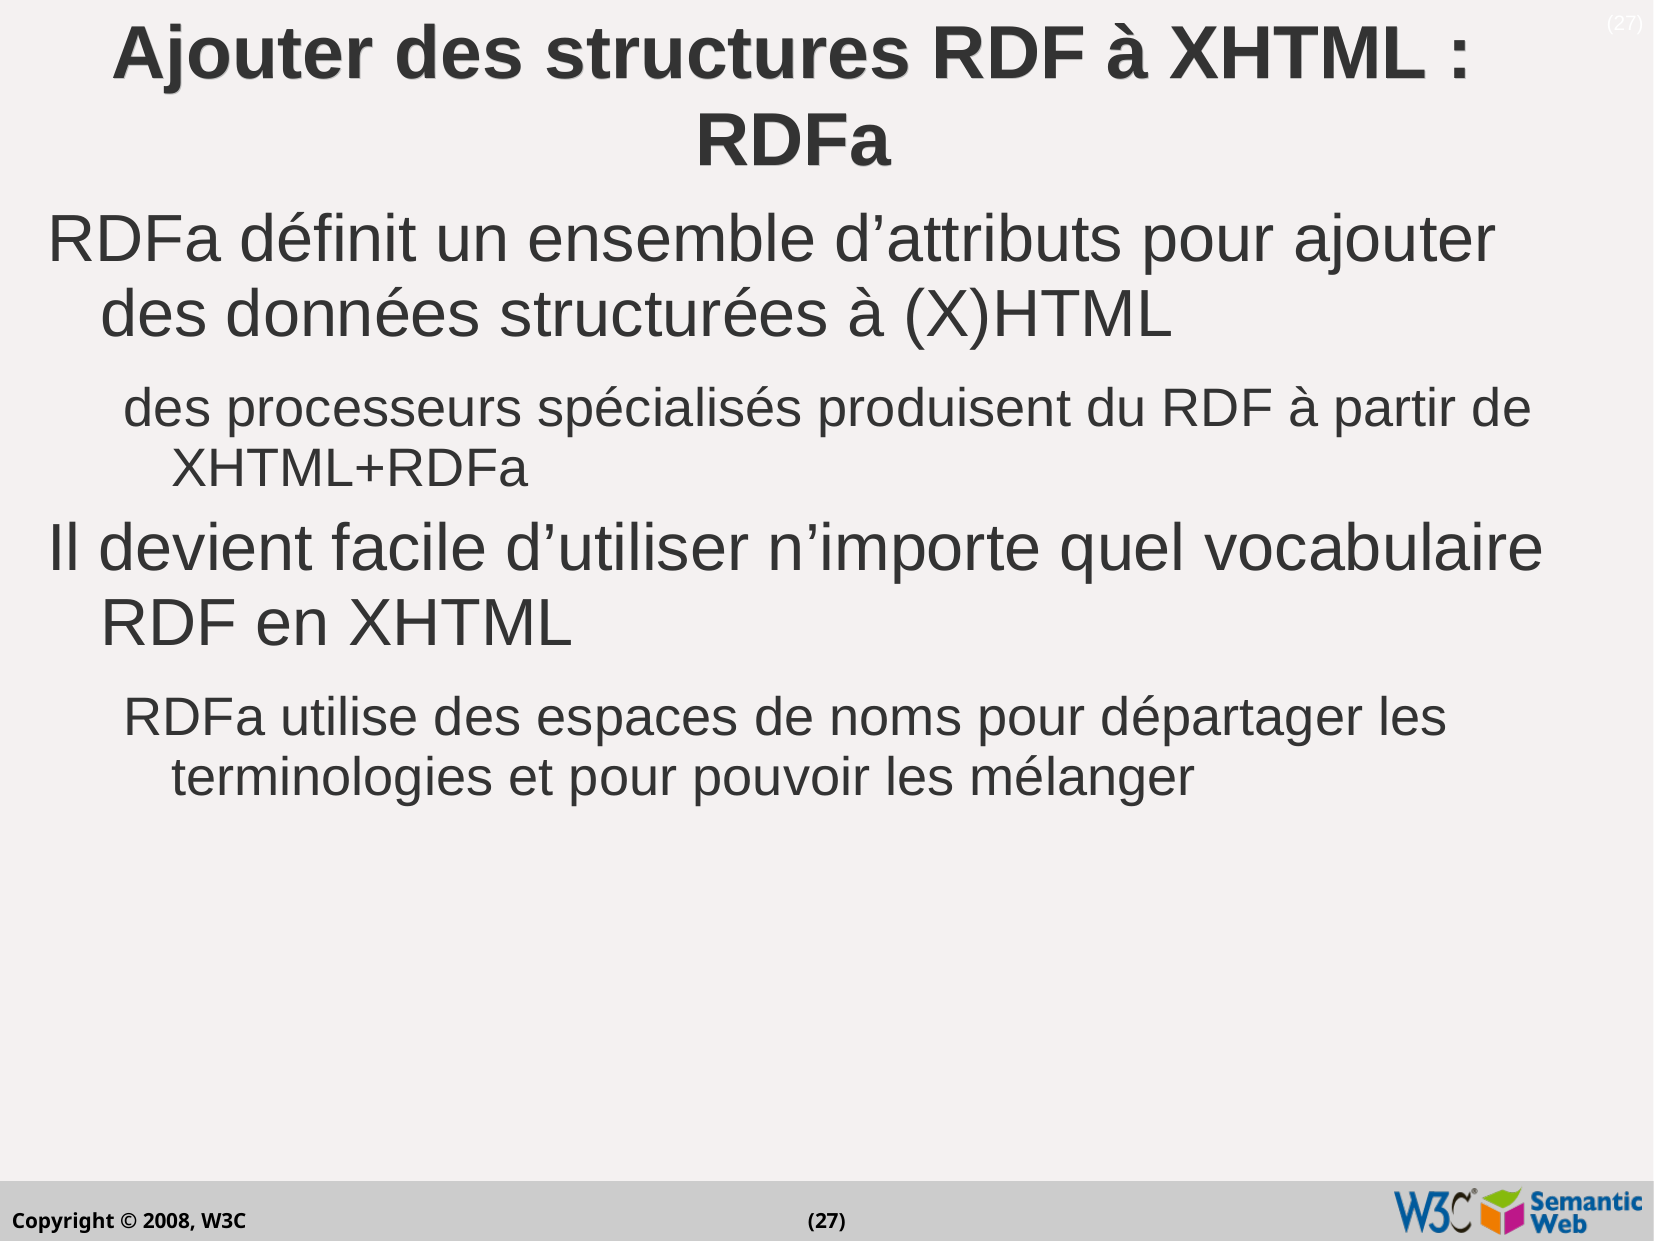

# Ajouter des structures RDF à XHTML : RDFa
RDFa définit un ensemble d’attributs pour ajouter des données structurées à (X)HTML
des processeurs spécialisés produisent du RDF à partir de XHTML+RDFa
Il devient facile d’utiliser n’importe quel vocabulaire RDF en XHTML
RDFa utilise des espaces de noms pour départager les terminologies et pour pouvoir les mélanger